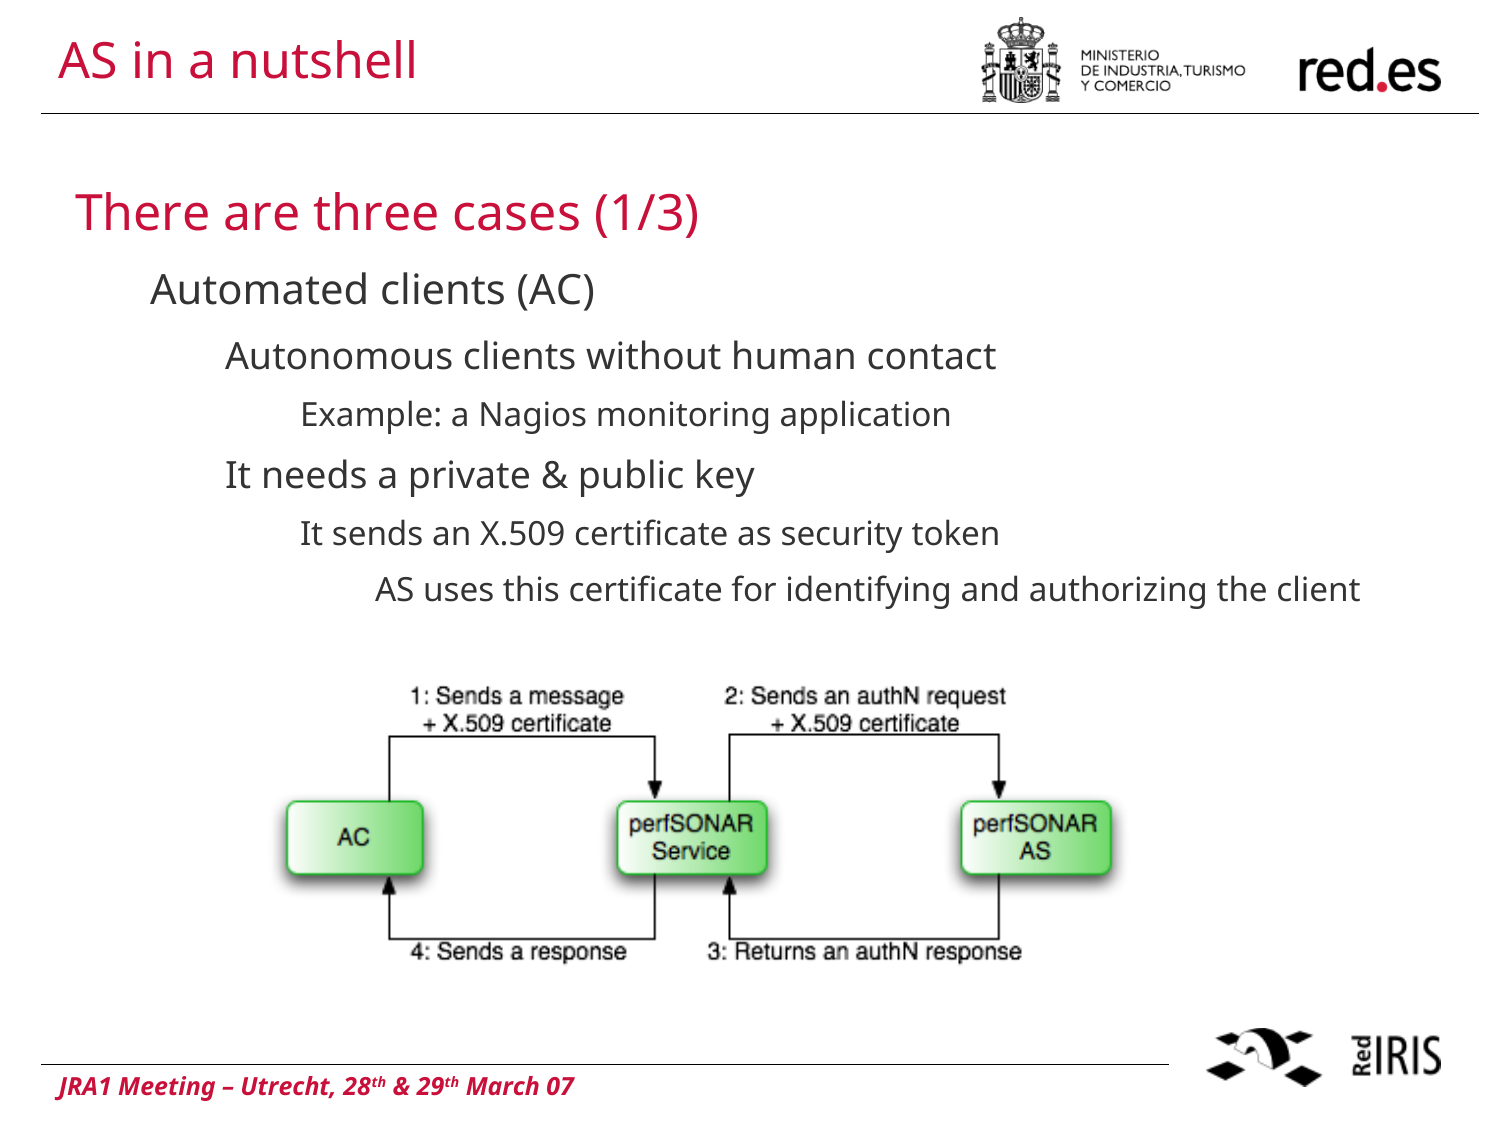

# AS in a nutshell
There are three cases (1/3)
Automated clients (AC)
Autonomous clients without human contact
Example: a Nagios monitoring application
It needs a private & public key
It sends an X.509 certificate as security token
AS uses this certificate for identifying and authorizing the client